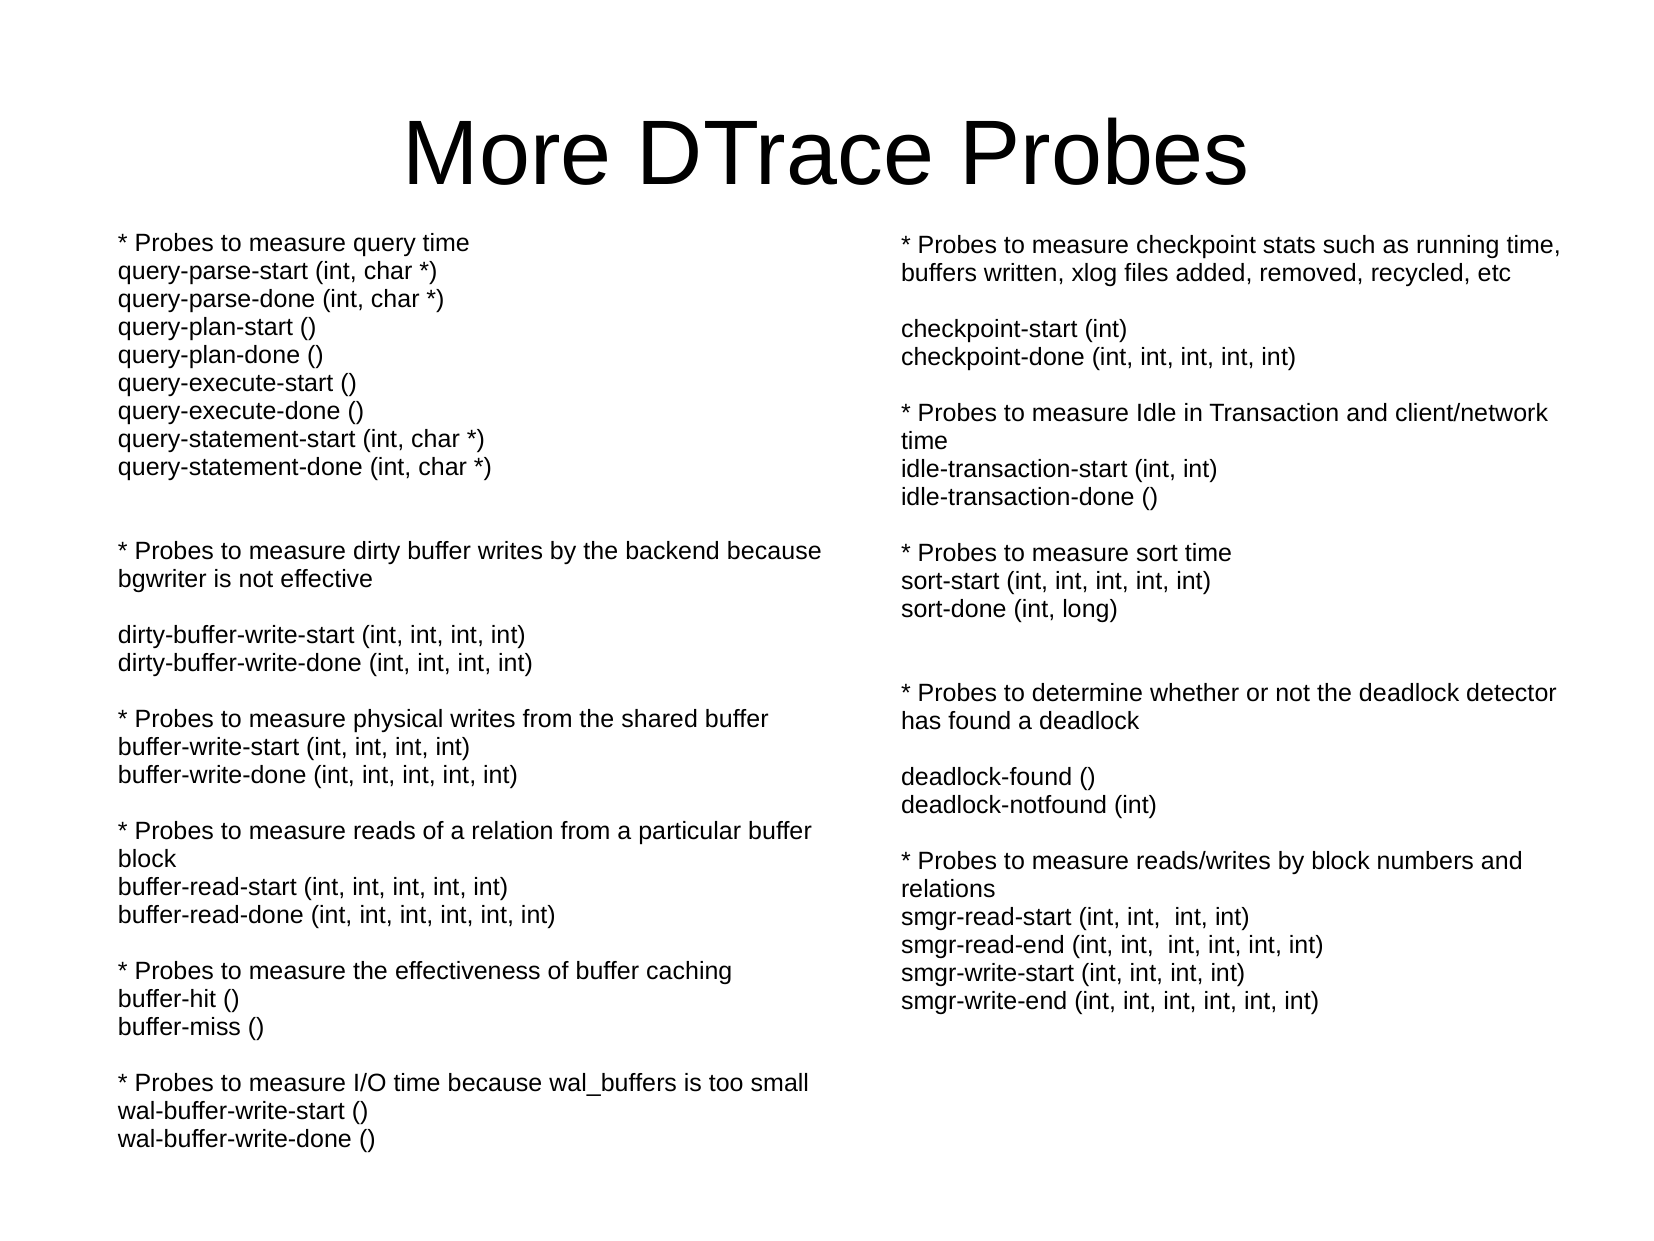

# More DTrace Probes
* Probes to measure query time
query-parse-start (int, char *)
query-parse-done (int, char *)
query-plan-start ()
query-plan-done ()
query-execute-start ()
query-execute-done ()
query-statement-start (int, char *)
query-statement-done (int, char *)
* Probes to measure dirty buffer writes by the backend because bgwriter is not effective
dirty-buffer-write-start (int, int, int, int)
dirty-buffer-write-done (int, int, int, int)
* Probes to measure physical writes from the shared buffer
buffer-write-start (int, int, int, int)
buffer-write-done (int, int, int, int, int)
* Probes to measure reads of a relation from a particular buffer block
buffer-read-start (int, int, int, int, int)
buffer-read-done (int, int, int, int, int, int)
* Probes to measure the effectiveness of buffer caching
buffer-hit ()
buffer-miss ()
* Probes to measure I/O time because wal_buffers is too small
wal-buffer-write-start ()
wal-buffer-write-done ()
* Probes to measure checkpoint stats such as running time, buffers written, xlog files added, removed, recycled, etc
checkpoint-start (int)
checkpoint-done (int, int, int, int, int)
* Probes to measure Idle in Transaction and client/network time
idle-transaction-start (int, int)
idle-transaction-done ()
* Probes to measure sort time
sort-start (int, int, int, int, int)
sort-done (int, long)
* Probes to determine whether or not the deadlock detector has found a deadlock
deadlock-found ()
deadlock-notfound (int)
* Probes to measure reads/writes by block numbers and relations
smgr-read-start (int, int, int, int)
smgr-read-end (int, int, int, int, int, int)
smgr-write-start (int, int, int, int)
smgr-write-end (int, int, int, int, int, int)